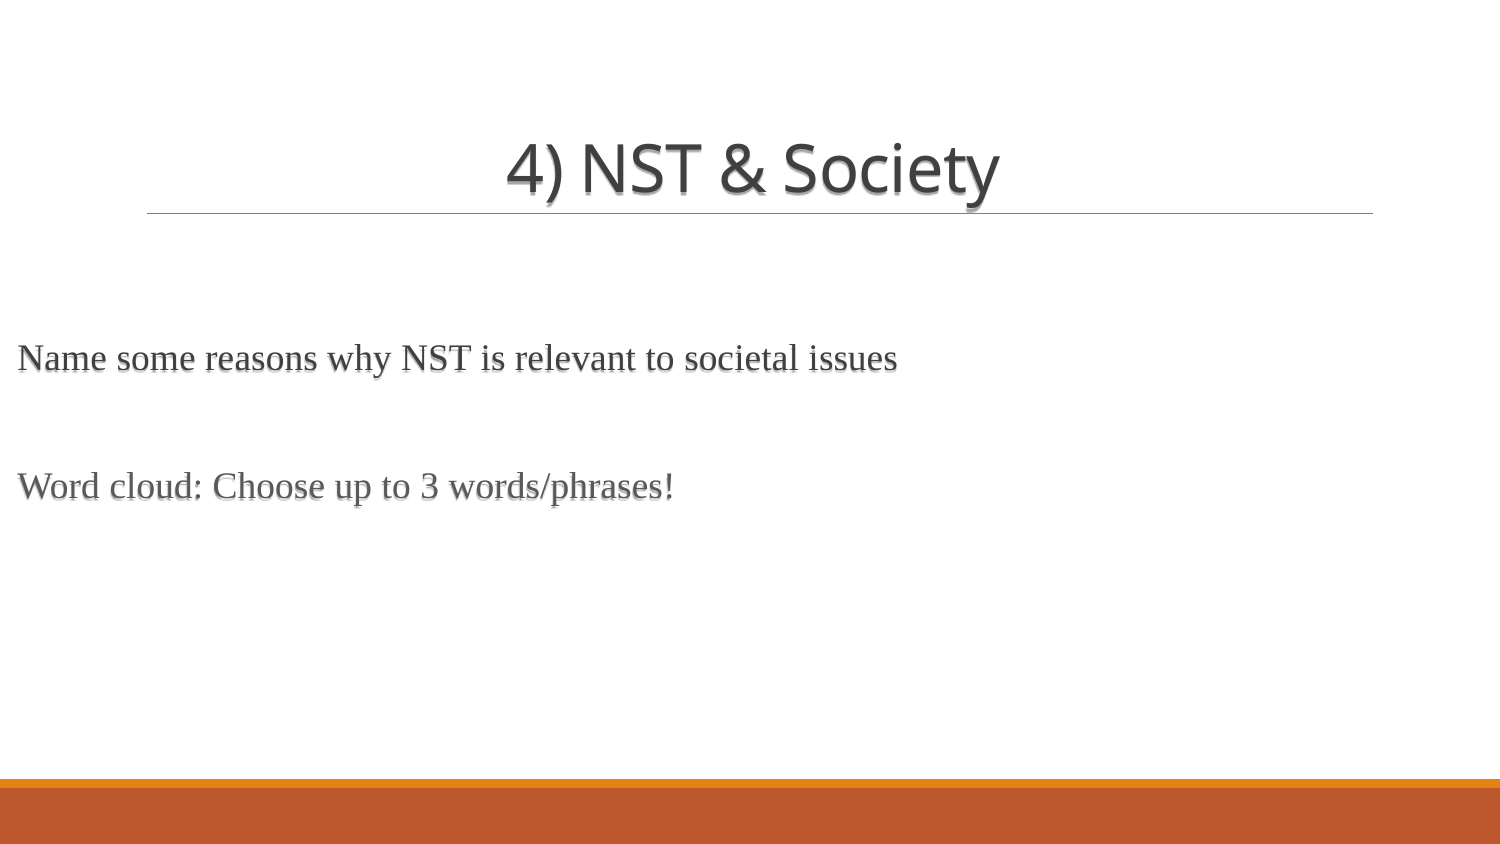

# 4) NST & Society
Name some reasons why NST is relevant to societal issues
Word cloud: Choose up to 3 words/phrases!